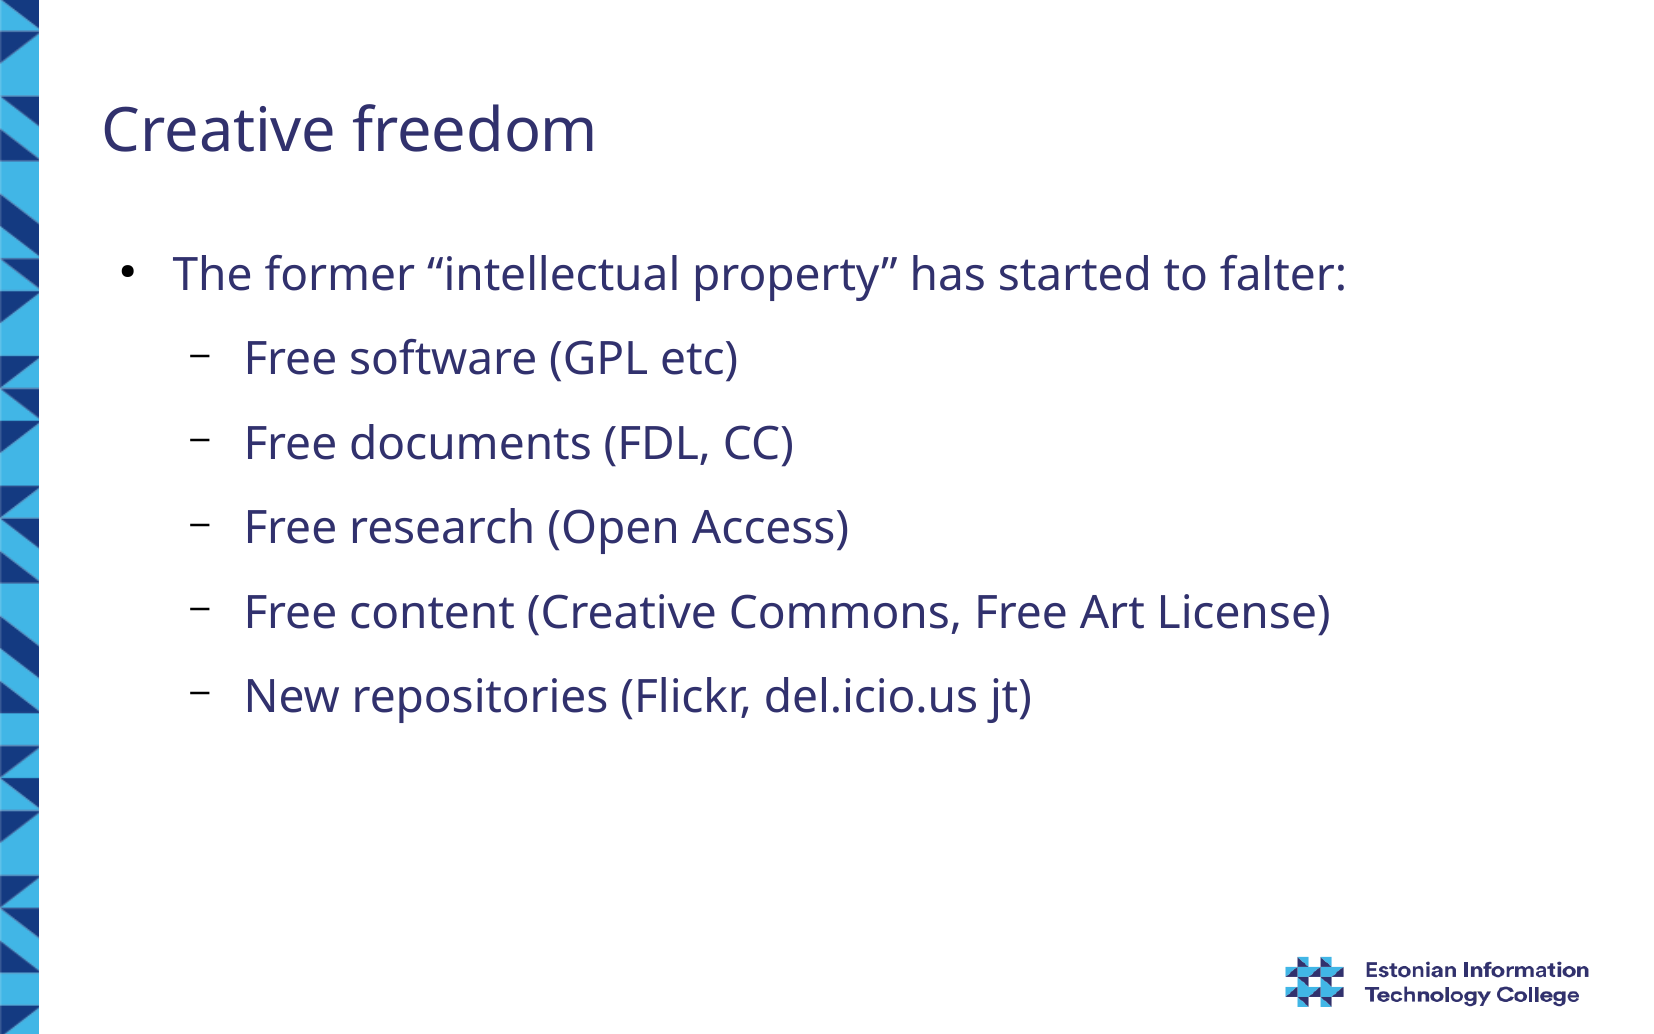

# Creative freedom
The former “intellectual property” has started to falter:
Free software (GPL etc)
Free documents (FDL, CC)
Free research (Open Access)
Free content (Creative Commons, Free Art License)
New repositories (Flickr, del.icio.us jt)